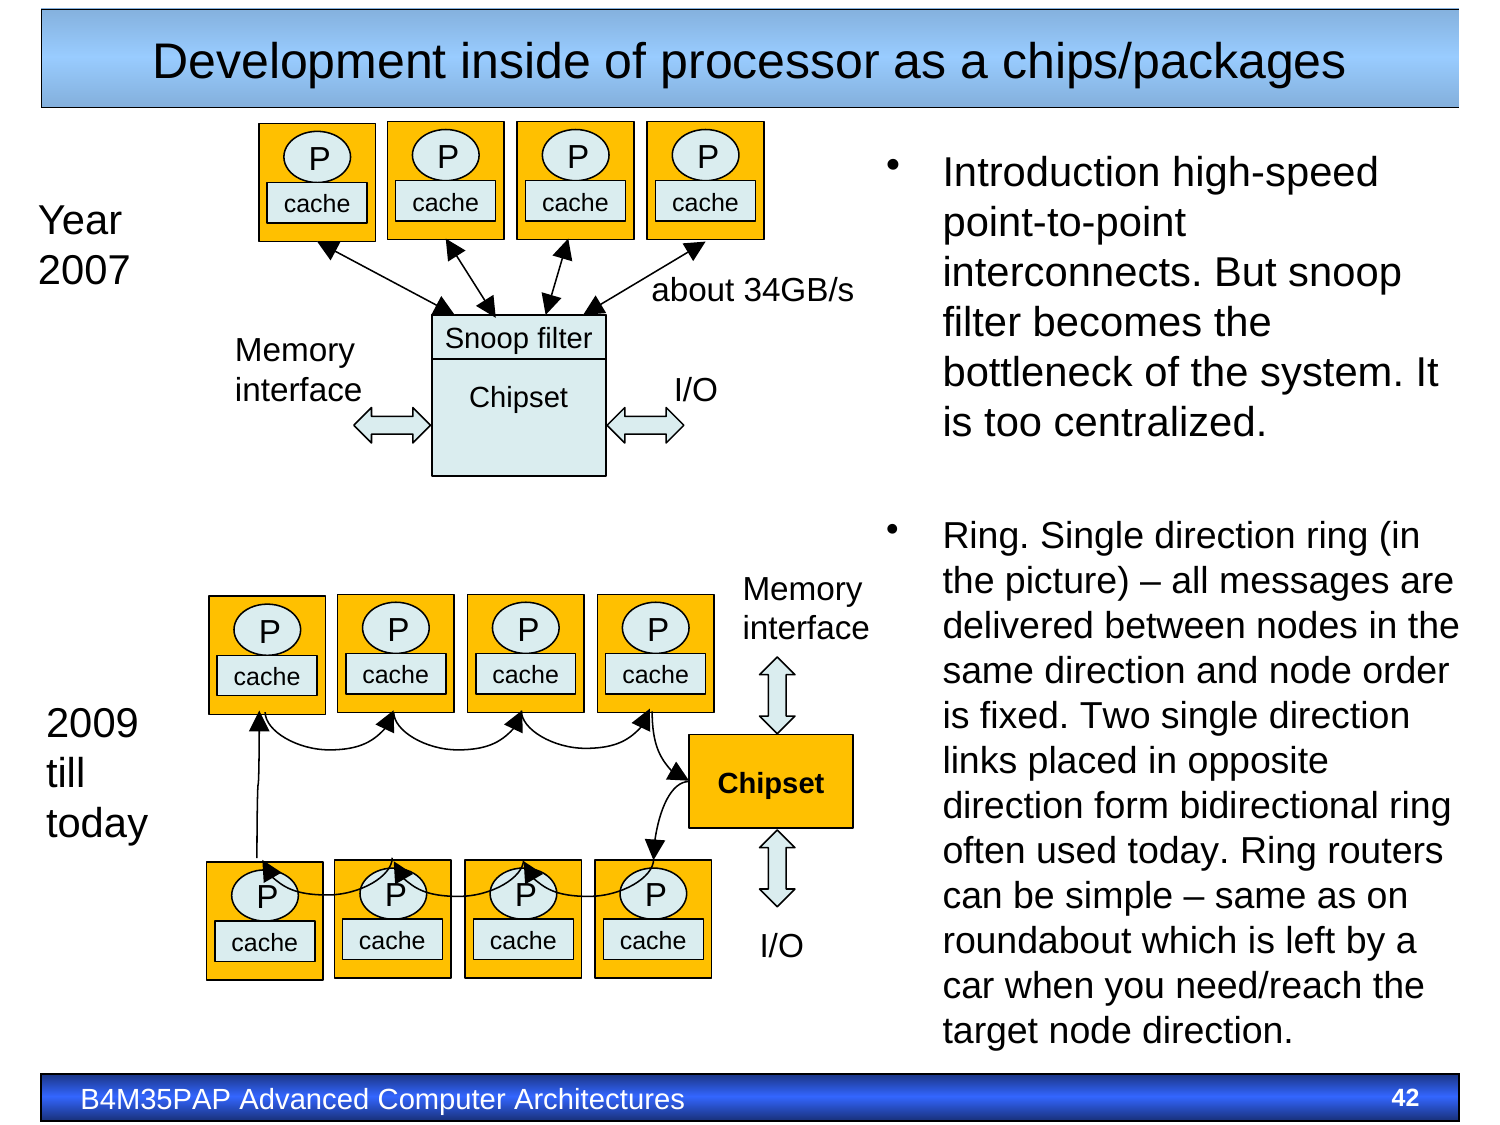

Development inside of processor as a chips/packages
P
cache
P
cache
P
cache
P
cache
# Introduction high-speed point-to-point interconnects. But snoop filter becomes the bottleneck of the system. It is too centralized.
Ring. Single direction ring (in the picture) – all messages are delivered between nodes in the same direction and node order is fixed. Two single direction links placed in opposite direction form bidirectional ring often used today. Ring routers can be simple – same as on roundabout which is left by a car when you need/reach the target node direction.
Year 2007
about 34GB/s
Chipset
Snoop filter
Memory interface
I/O
Memory interface
P
cache
P
cache
P
cache
P
cache
2009 till
today
Chipset
P
cache
P
cache
P
cache
P
cache
I/O